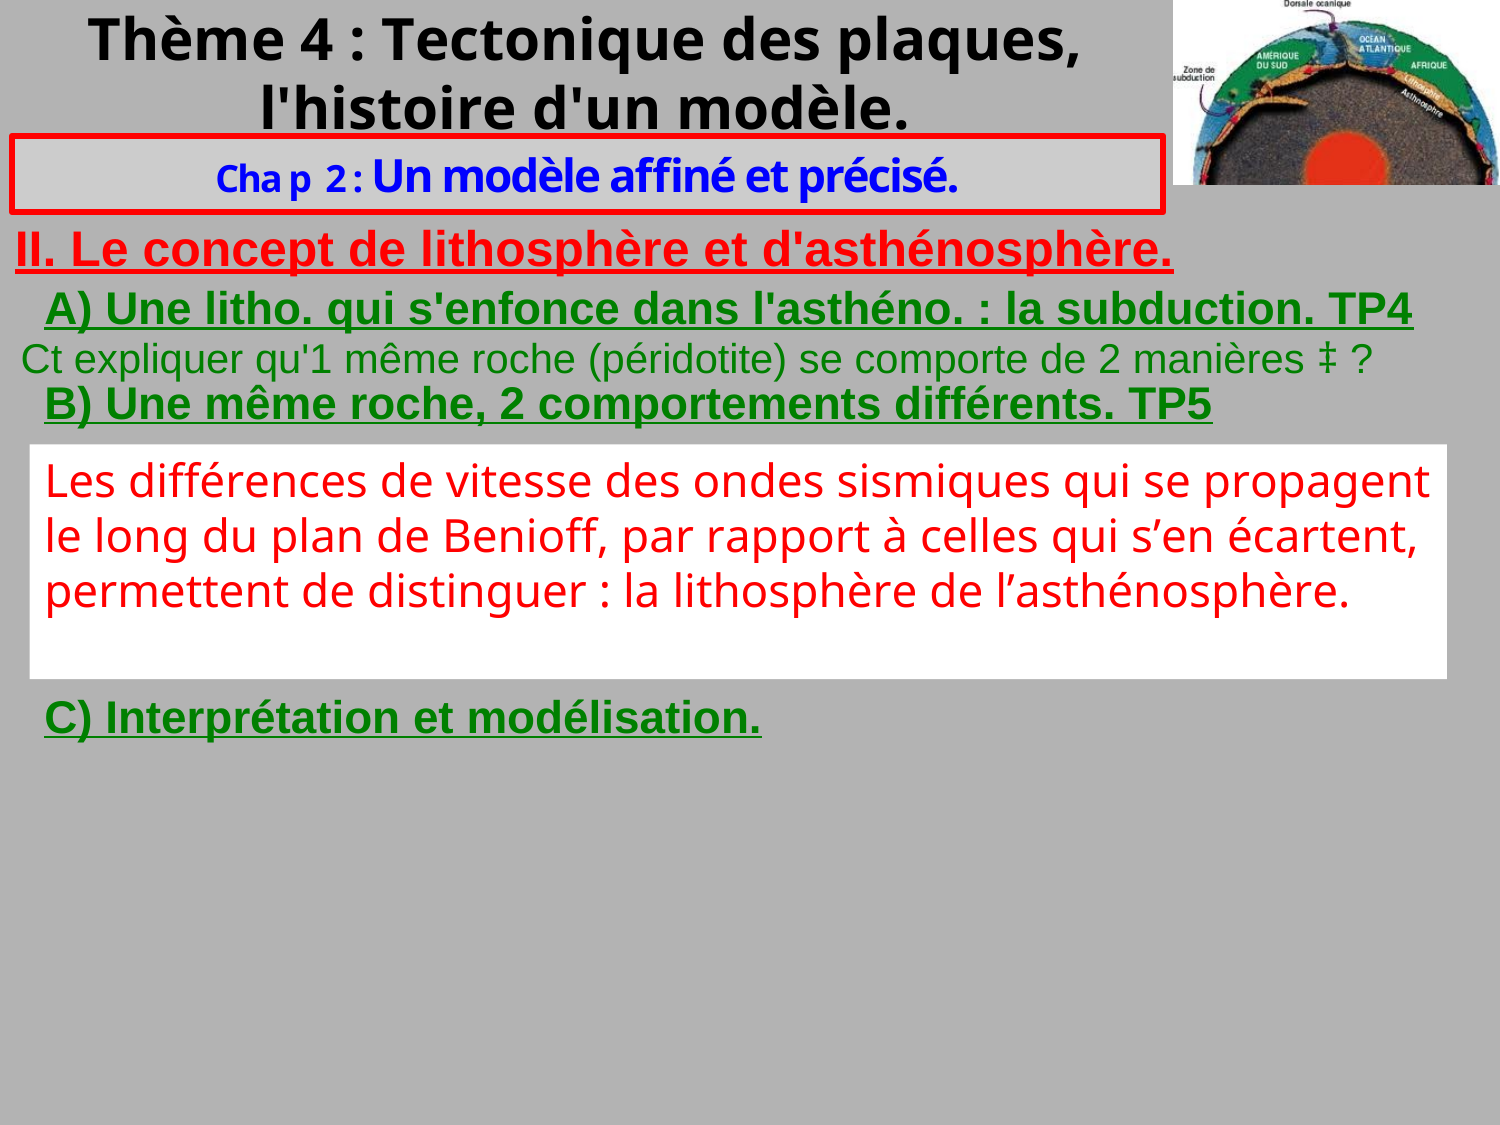

Thème 4 : Tectonique des plaques, l'histoire d'un modèle.
Cha p 2 : Un modèle affiné et précisé.
II. Le concept de lithosphère et d'asthénosphère.
A) Une litho. qui s'enfonce dans l'asthéno. : la subduction. TP4
Ct expliquer qu'1 même roche (péridotite) se comporte de 2 manières ‡ ?
B) Une même roche, 2 comportements différents. TP5
Les différences de vitesse des ondes sismiques qui se propagent le long du plan de Benioff, par rapport à celles qui s’en écartent, permettent de distinguer : la lithosphère de l’asthénosphère.
C) Interprétation et modélisation.